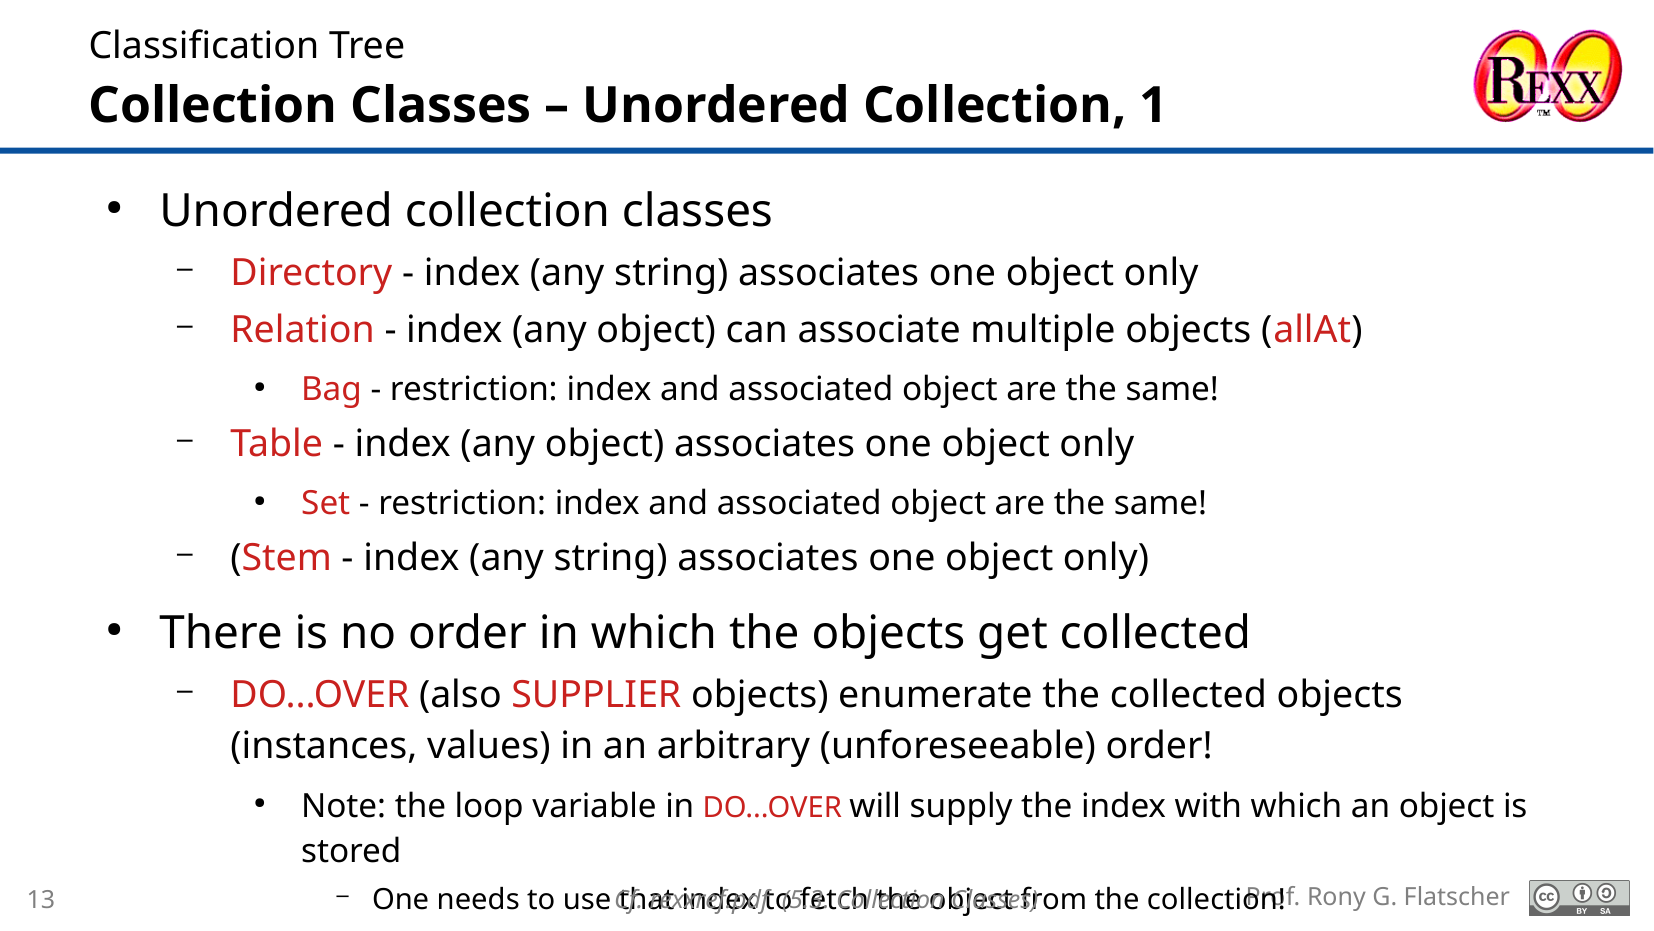

Classification Tree
Collection Classes – Unordered Collection, 1
# Unordered collection classes
Directory - index (any string) associates one object only
Relation - index (any object) can associate multiple objects (allAt)
Bag - restriction: index and associated object are the same!
Table - index (any object) associates one object only
Set - restriction: index and associated object are the same!
(Stem - index (any string) associates one object only)
There is no order in which the objects get collected
DO...OVER (also SUPPLIER objects) enumerate the collected objects (instances, values) in an arbitrary (unforeseeable) order!
Note: the loop variable in DO...OVER will supply the index with which an object is stored
One needs to use that index to fetch the object from the collection!
Cf. rexxref.pdf (5.3. Collection Classes)